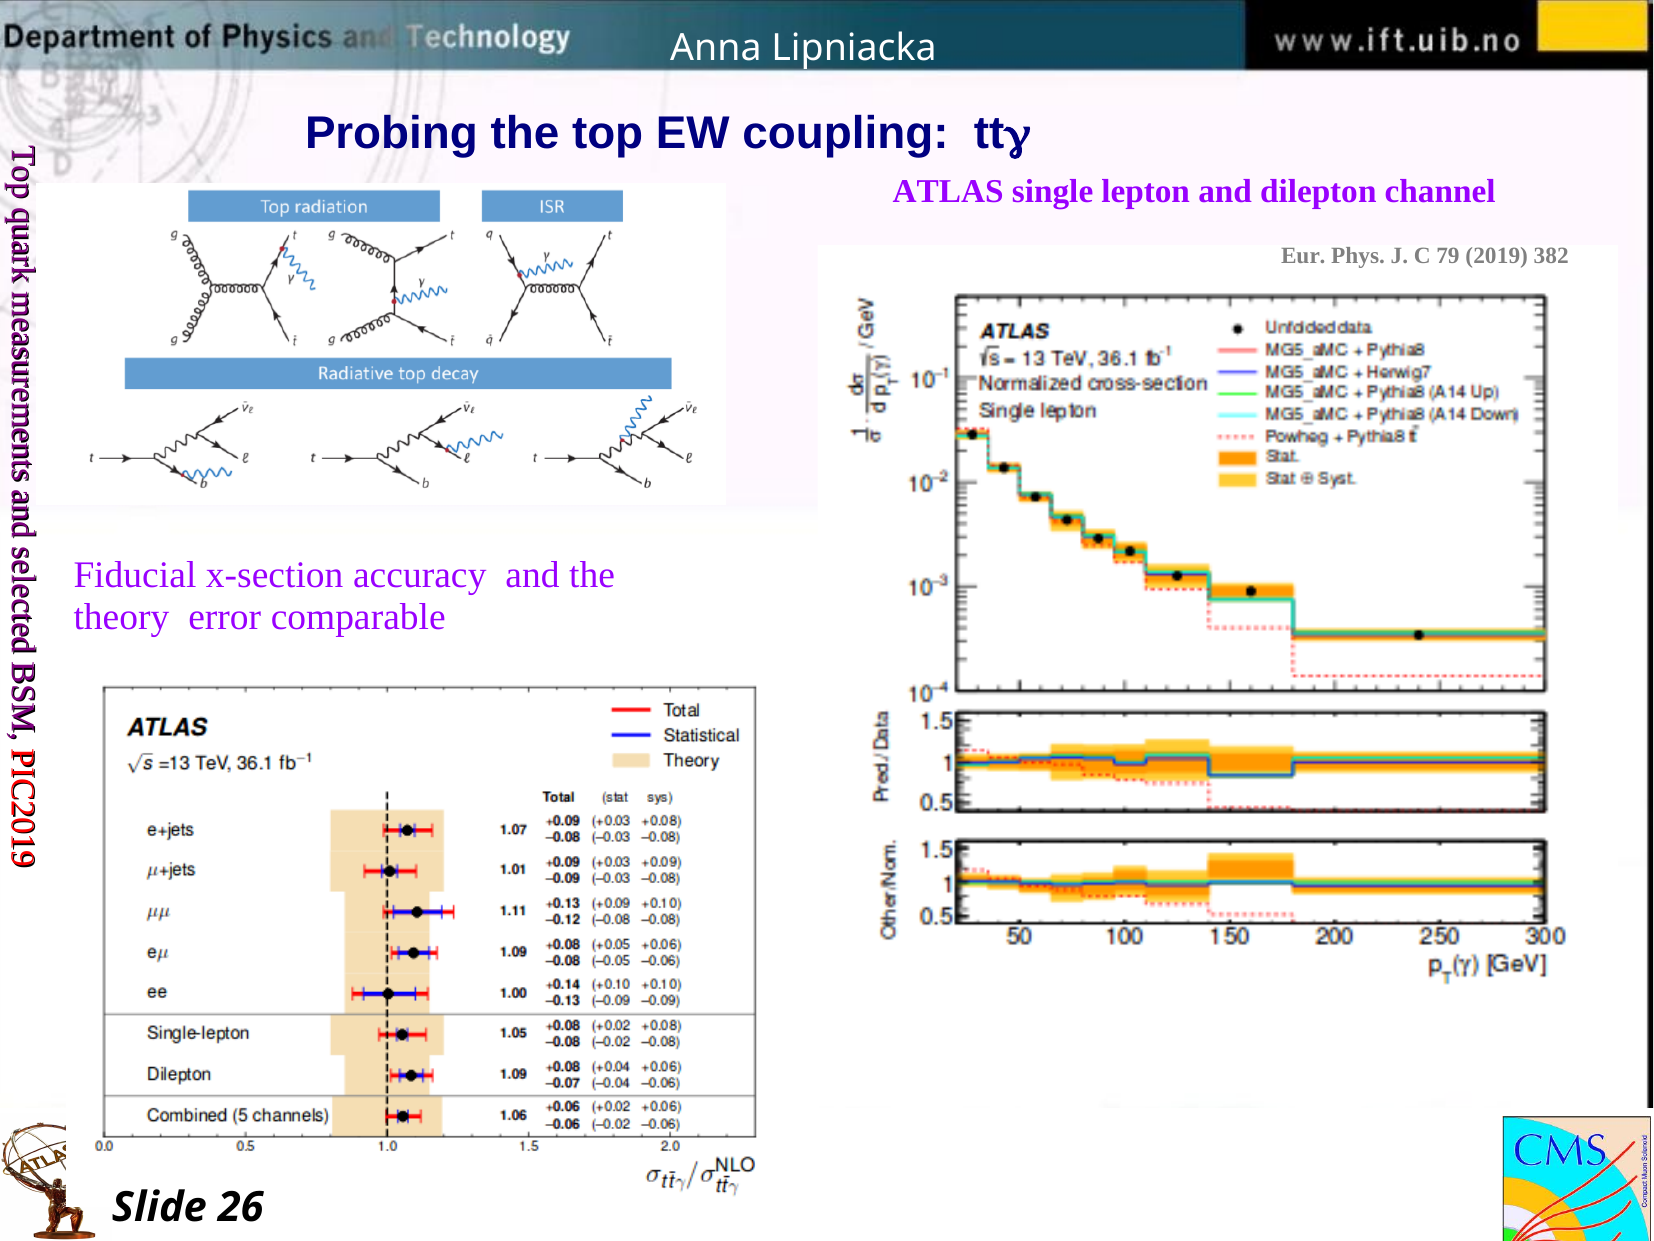

# Probing the top EW coupling: ttg
ATLAS single lepton and dilepton channel
Eur. Phys. J. C 79 (2019) 382
Fiducial x-section accuracy and the theory error comparable
Slide 26